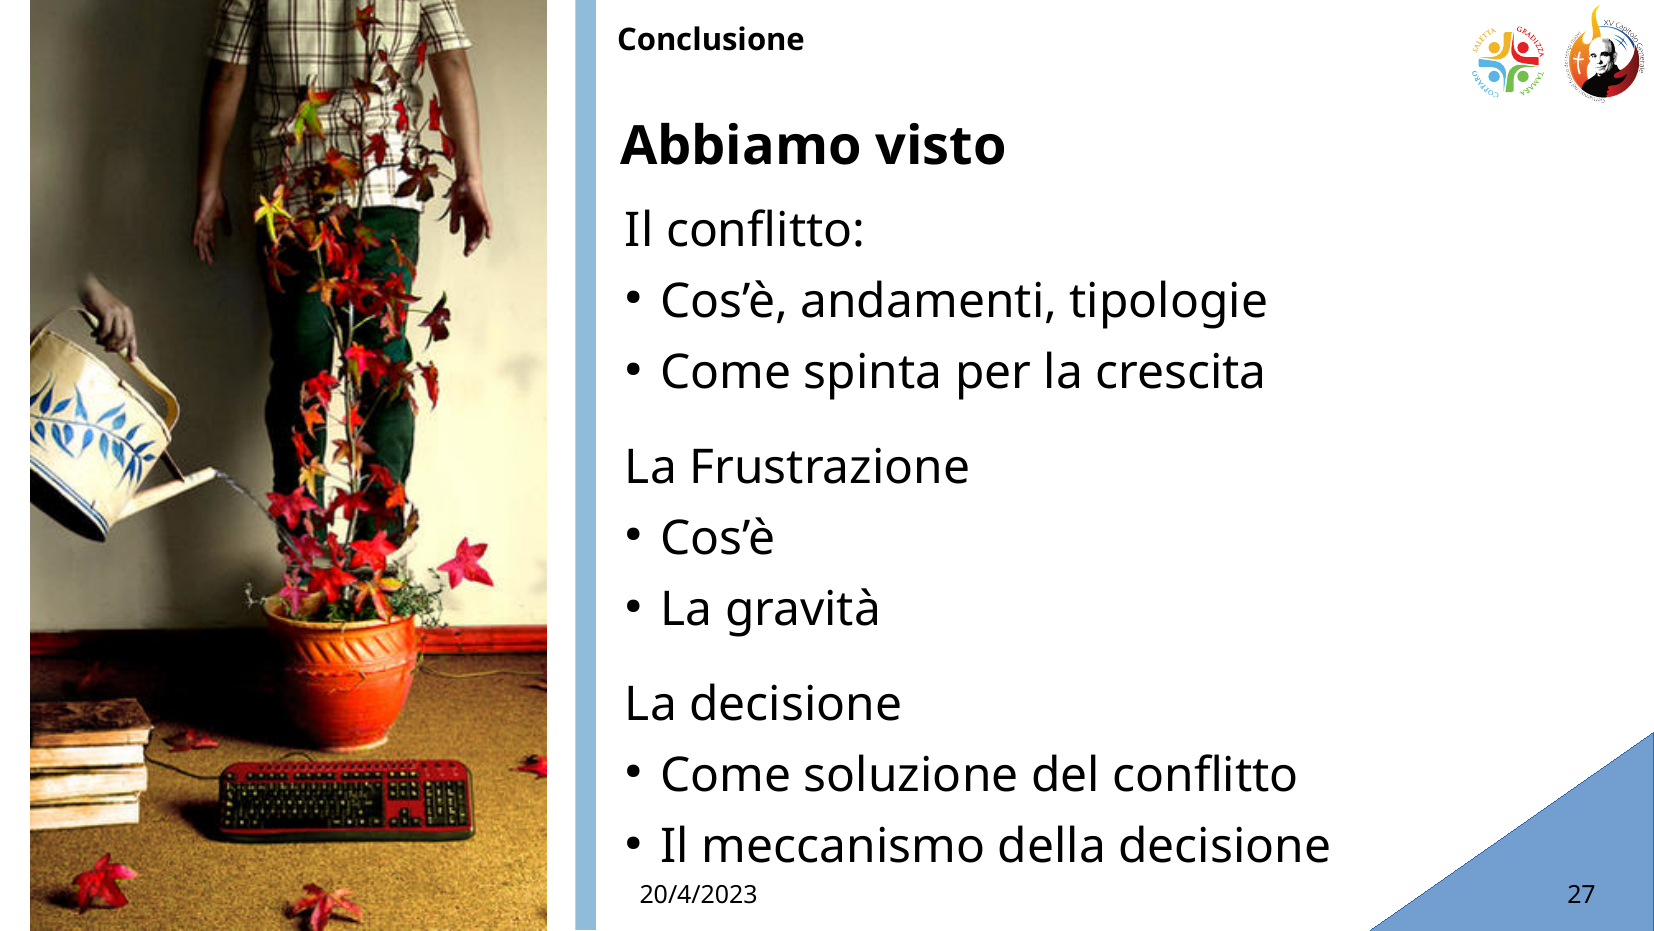

Conclusione
Abbiamo visto
# Il conflitto:
Cos’è, andamenti, tipologie
Come spinta per la crescita
La Frustrazione
Cos’è
La gravità
La decisione
Come soluzione del conflitto
Il meccanismo della decisione